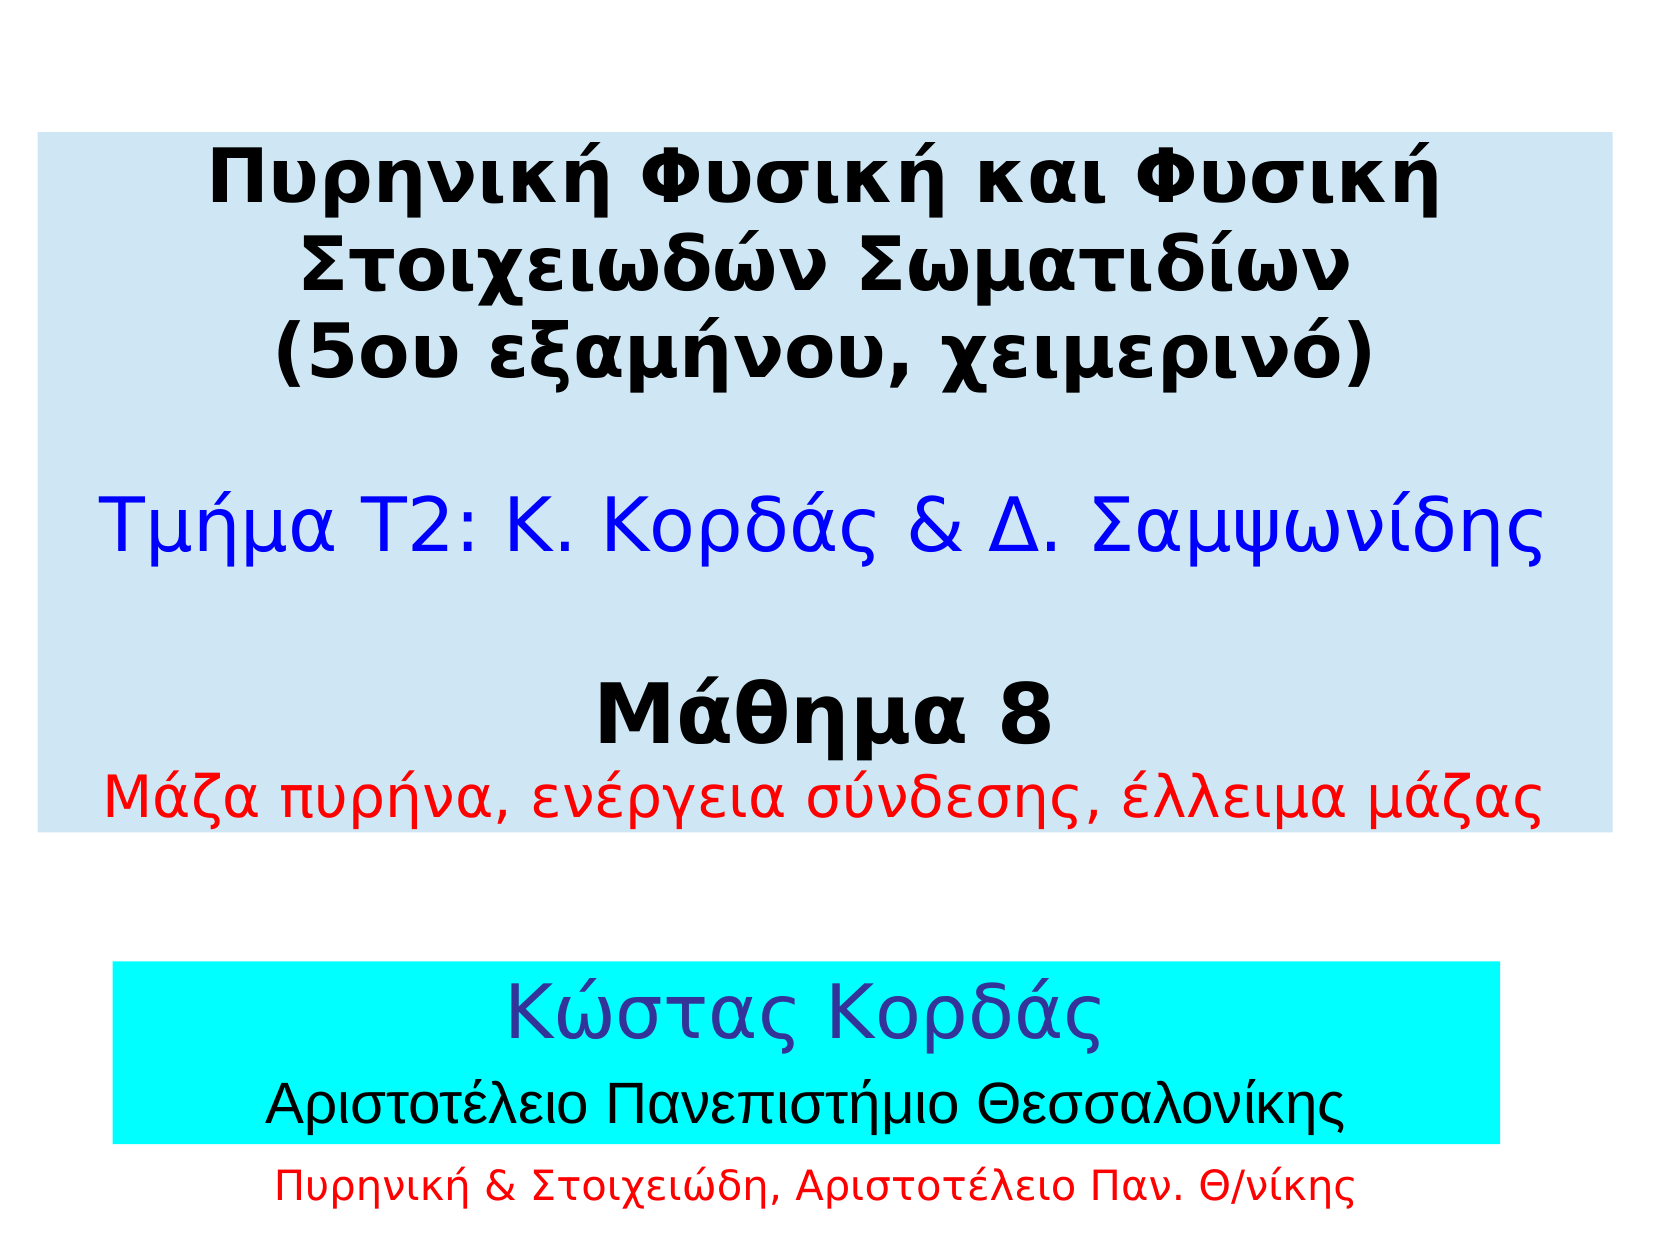

# Πυρηνική Φυσική και Φυσική Στοιχειωδών Σωματιδίων (5ου εξαμήνου, χειμερινό) Τμήμα T2: Κ. Κορδάς & Δ. Σαμψωνίδης Μάθημα 8 Μάζα πυρήνα, ενέργεια σύνδεσης, έλλειμα μάζας
Κώστας Κορδάς
Αριστοτέλειο Πανεπιστήμιο Θεσσαλονίκης
			Πυρηνική & Στοιχειώδη, Αριστοτέλειο Παν. Θ/νίκης